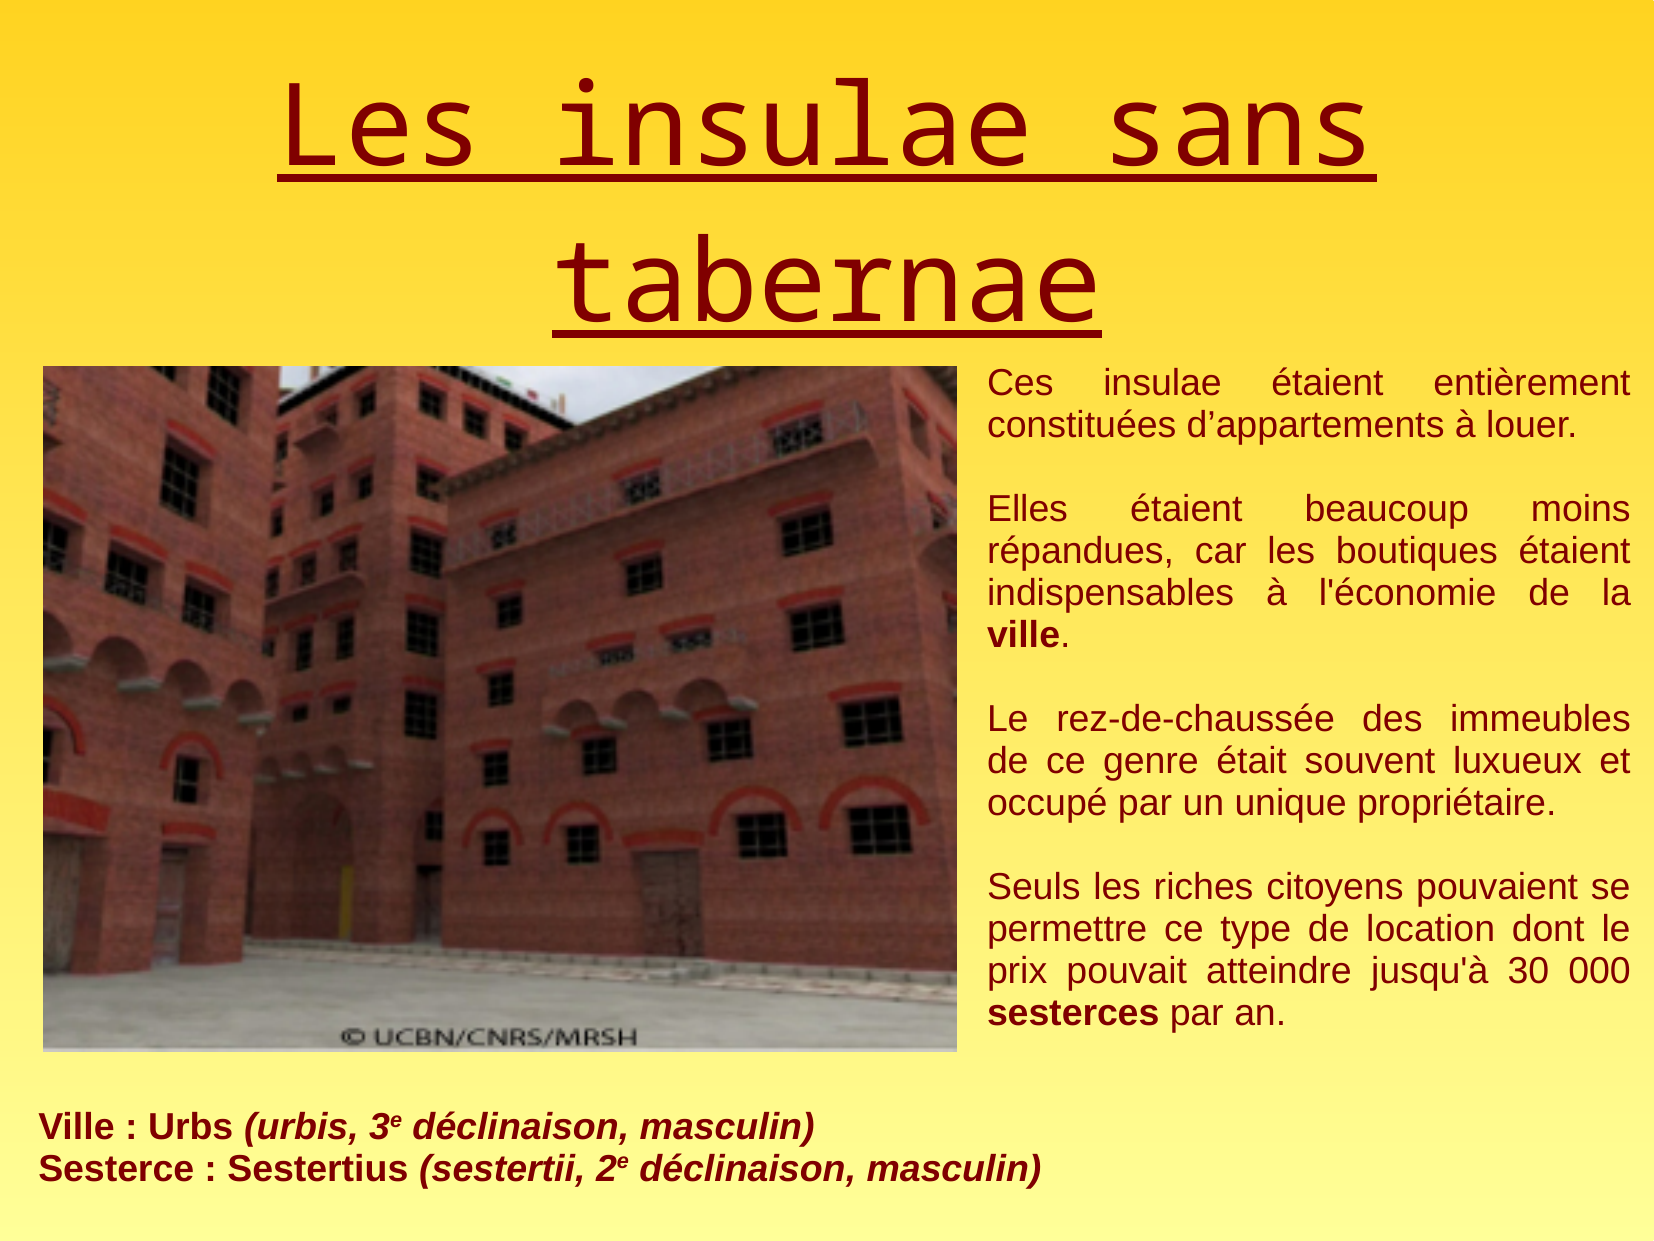

Les insulae sans tabernae
Ces insulae étaient entièrement constituées d’appartements à louer.
Elles étaient beaucoup moins répandues, car les boutiques étaient indispensables à l'économie de la ville.
Le rez-de-chaussée des immeubles de ce genre était souvent luxueux et occupé par un unique propriétaire.
Seuls les riches citoyens pouvaient se permettre ce type de location dont le prix pouvait atteindre jusqu'à 30 000 sesterces par an.
Ville : Urbs (urbis, 3e déclinaison, masculin)
Sesterce : Sestertius (sestertii, 2e déclinaison, masculin)